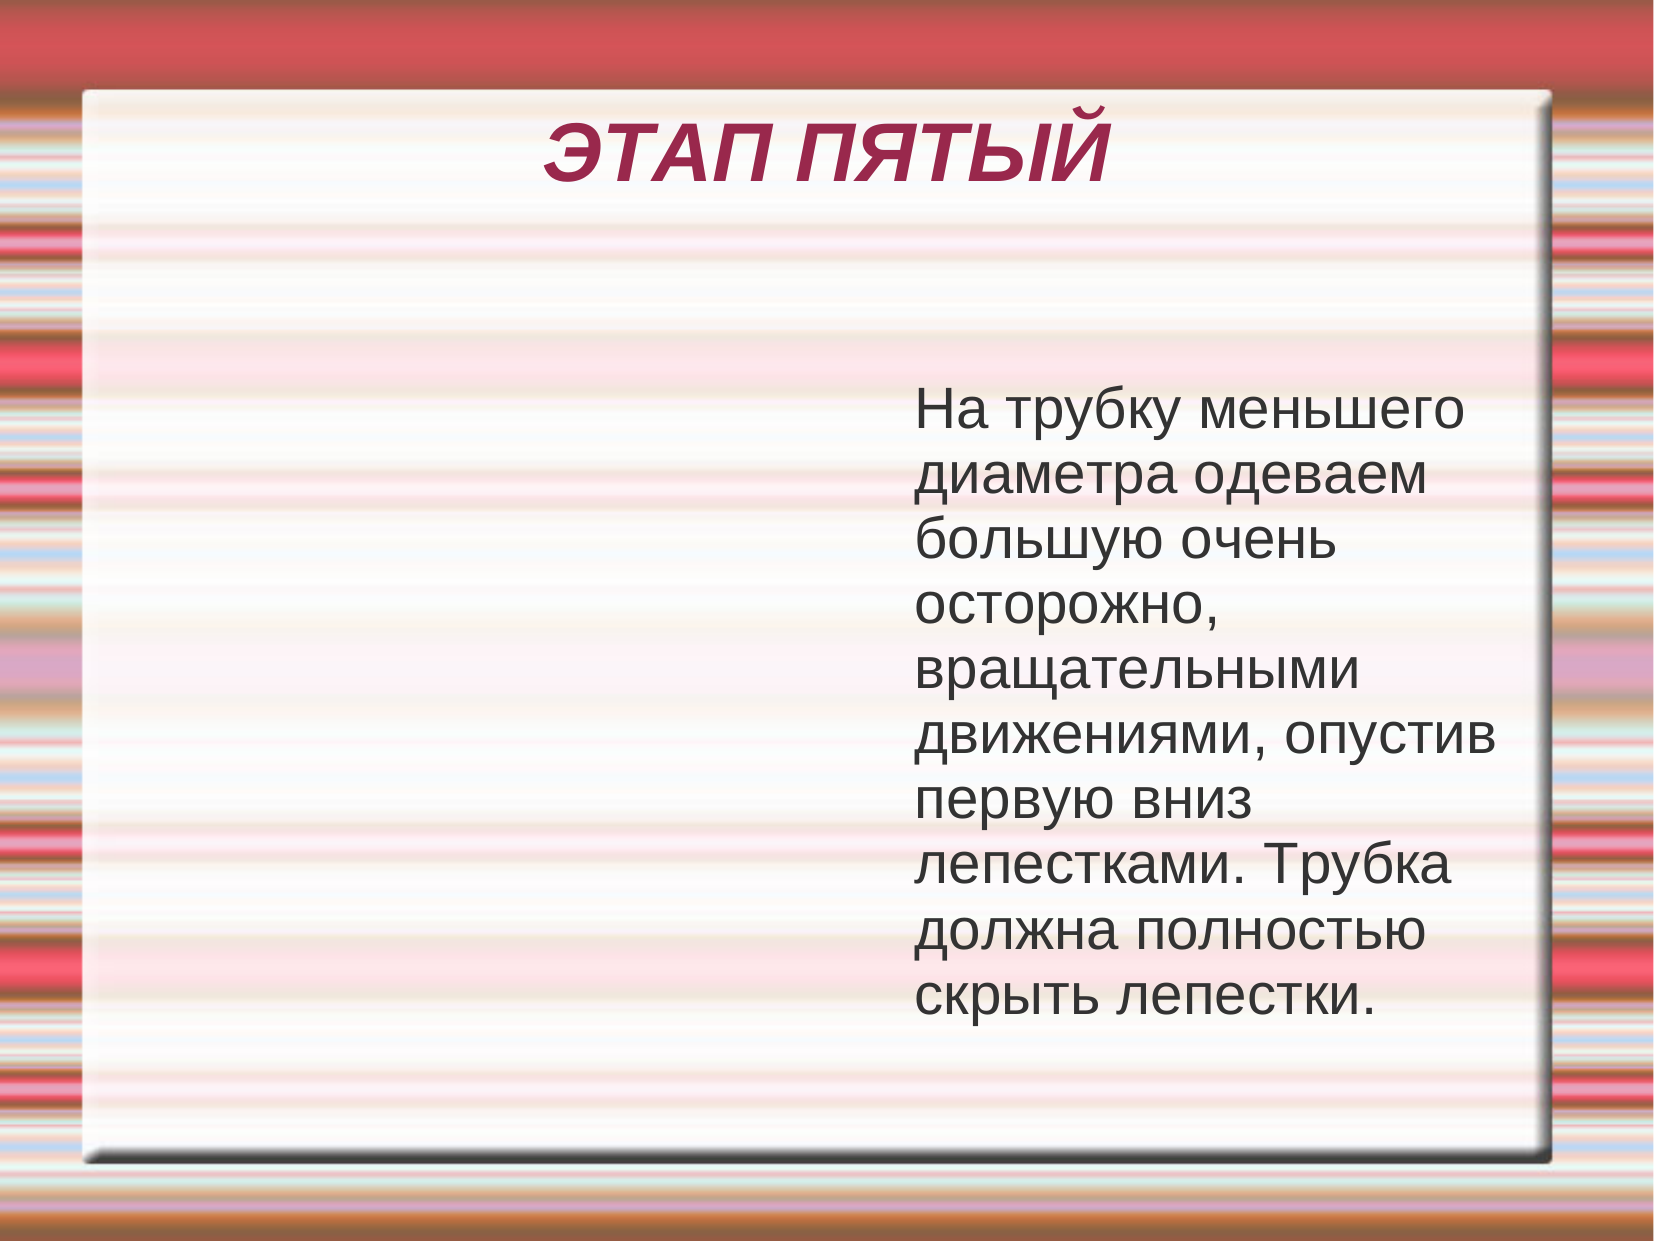

# ЭТАП ПЯТЫЙ
На трубку меньшего диаметра одеваем большую очень осторожно, вращательными движениями, опустив первую вниз лепестками. Трубка должна полностью скрыть лепестки.